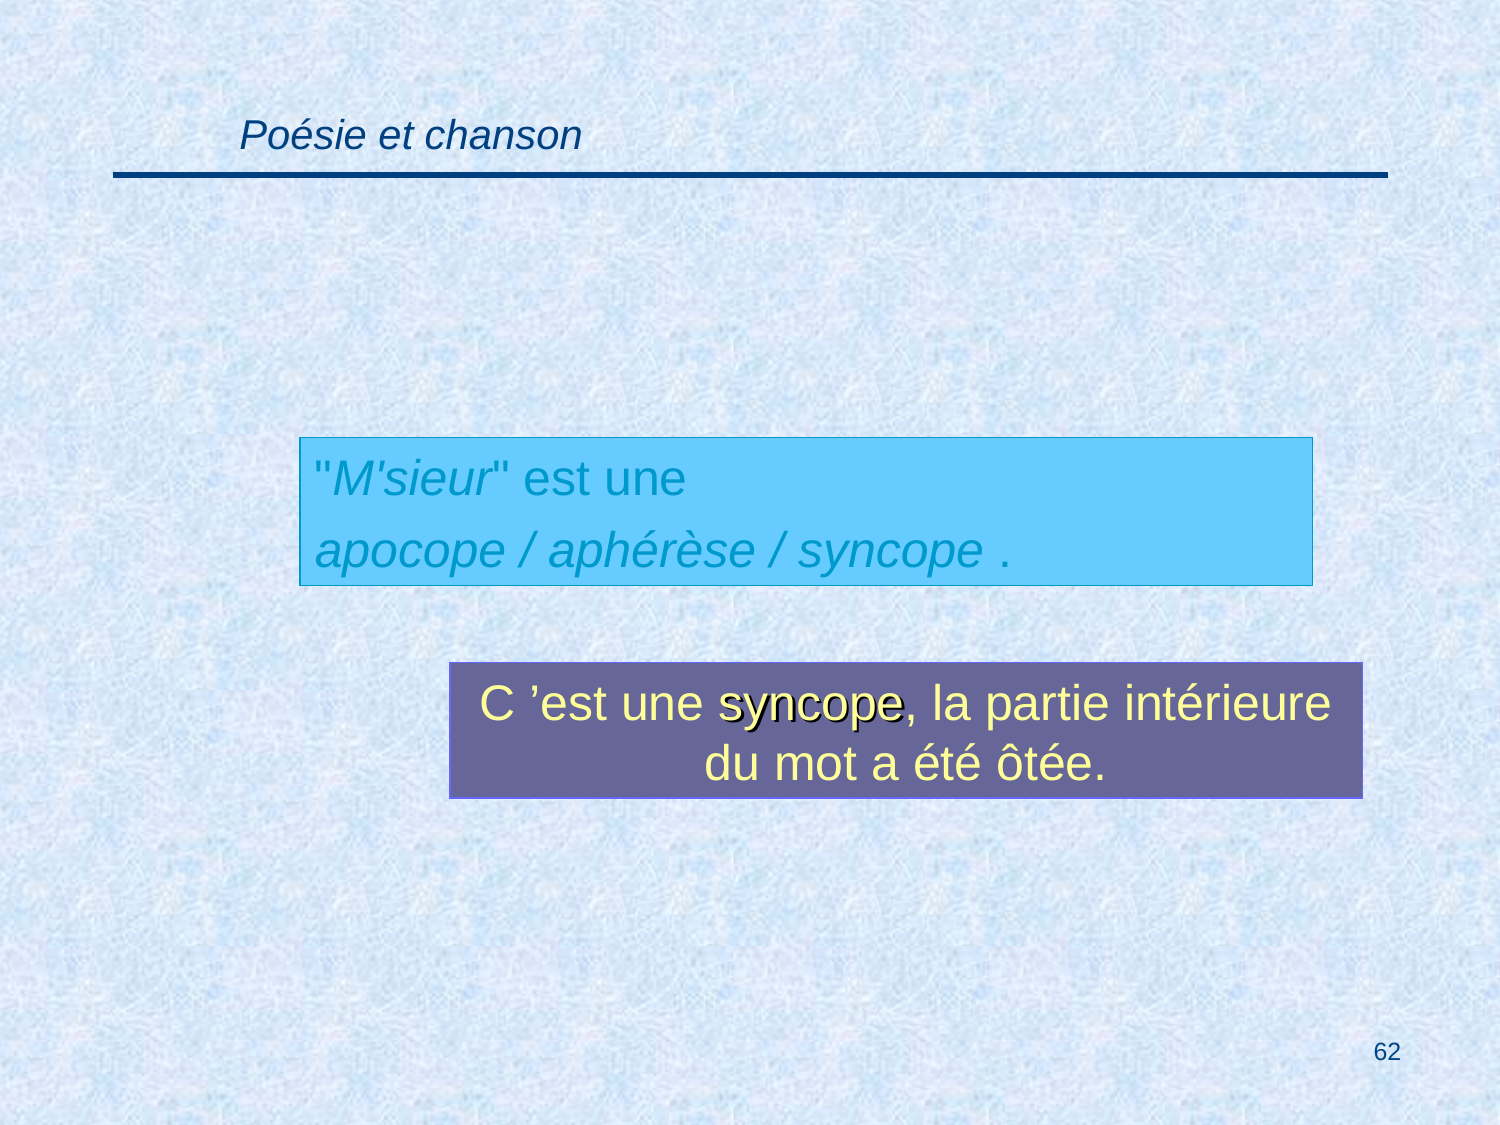

Poésie et chanson
"M'sieur" est une
apocope / aphérèse / syncope .
C ’est une syncope, la partie intérieure du mot a été ôtée.
62